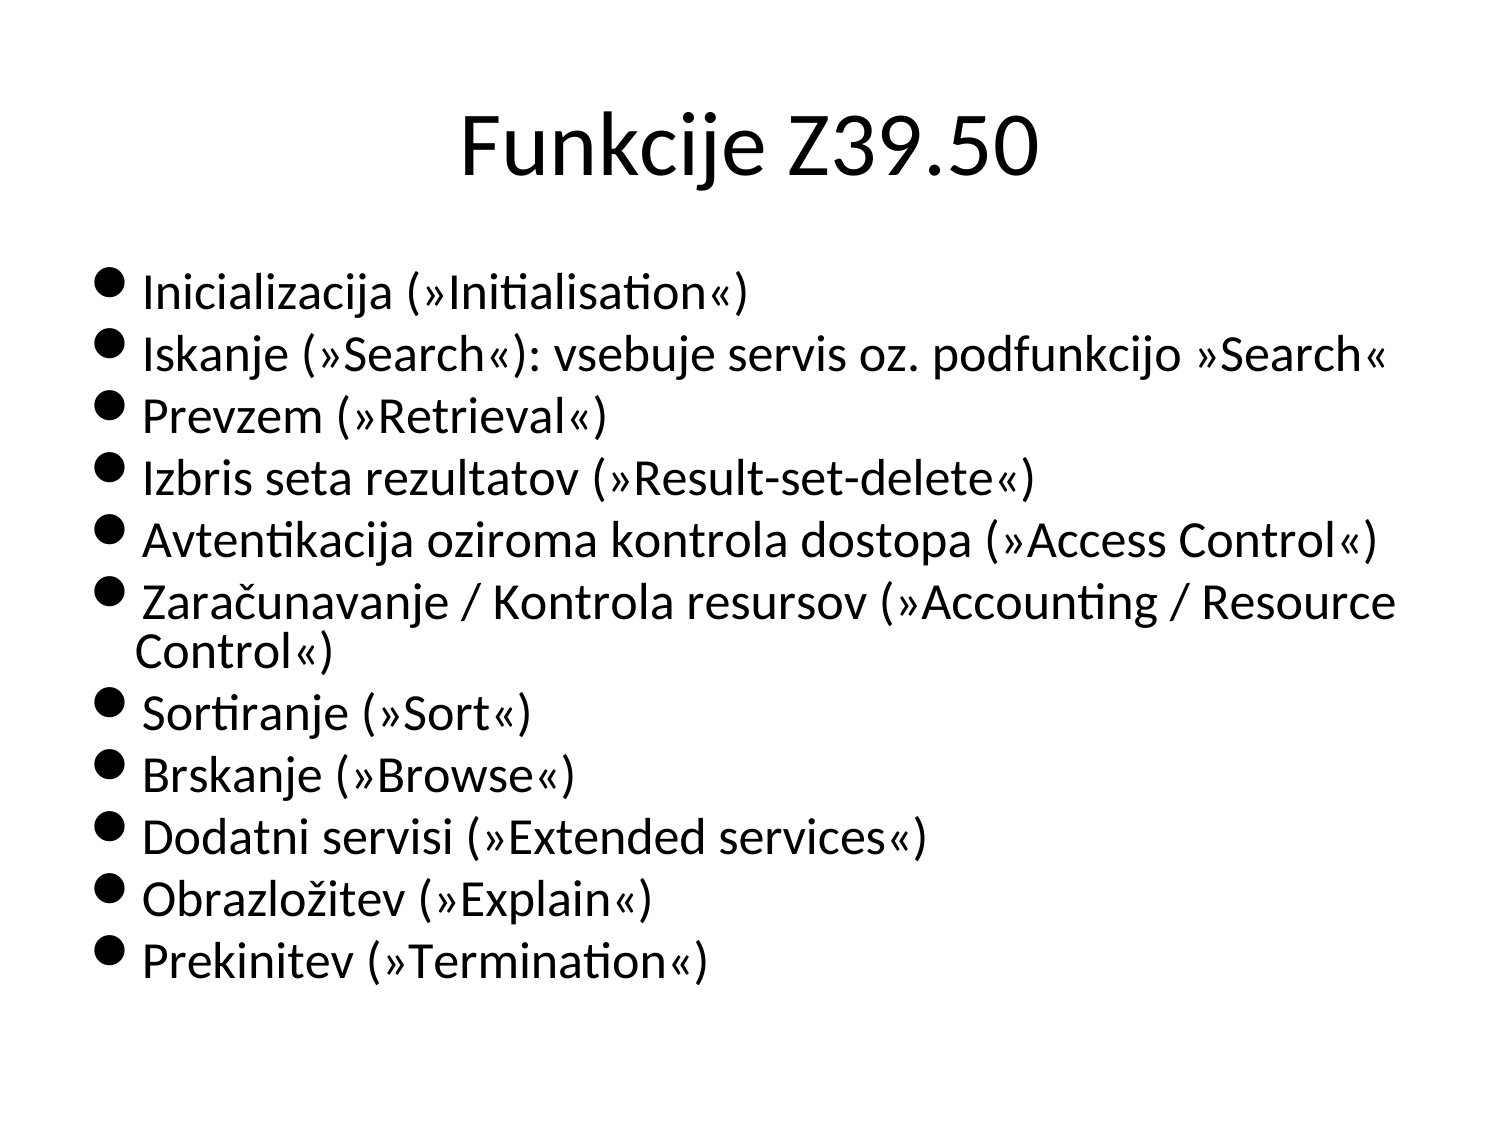

# Funkcije Z39.50
Inicializacija (»Initialisation«)
Iskanje (»Search«): vsebuje servis oz. podfunkcijo »Search«
Prevzem (»Retrieval«)
Izbris seta rezultatov (»Result-set-delete«)
Avtentikacija oziroma kontrola dostopa (»Access Control«)
Zaračunavanje / Kontrola resursov (»Accounting / Resource Control«)
Sortiranje (»Sort«)
Brskanje (»Browse«)
Dodatni servisi (»Extended services«)
Obrazložitev (»Explain«)
Prekinitev (»Termination«)